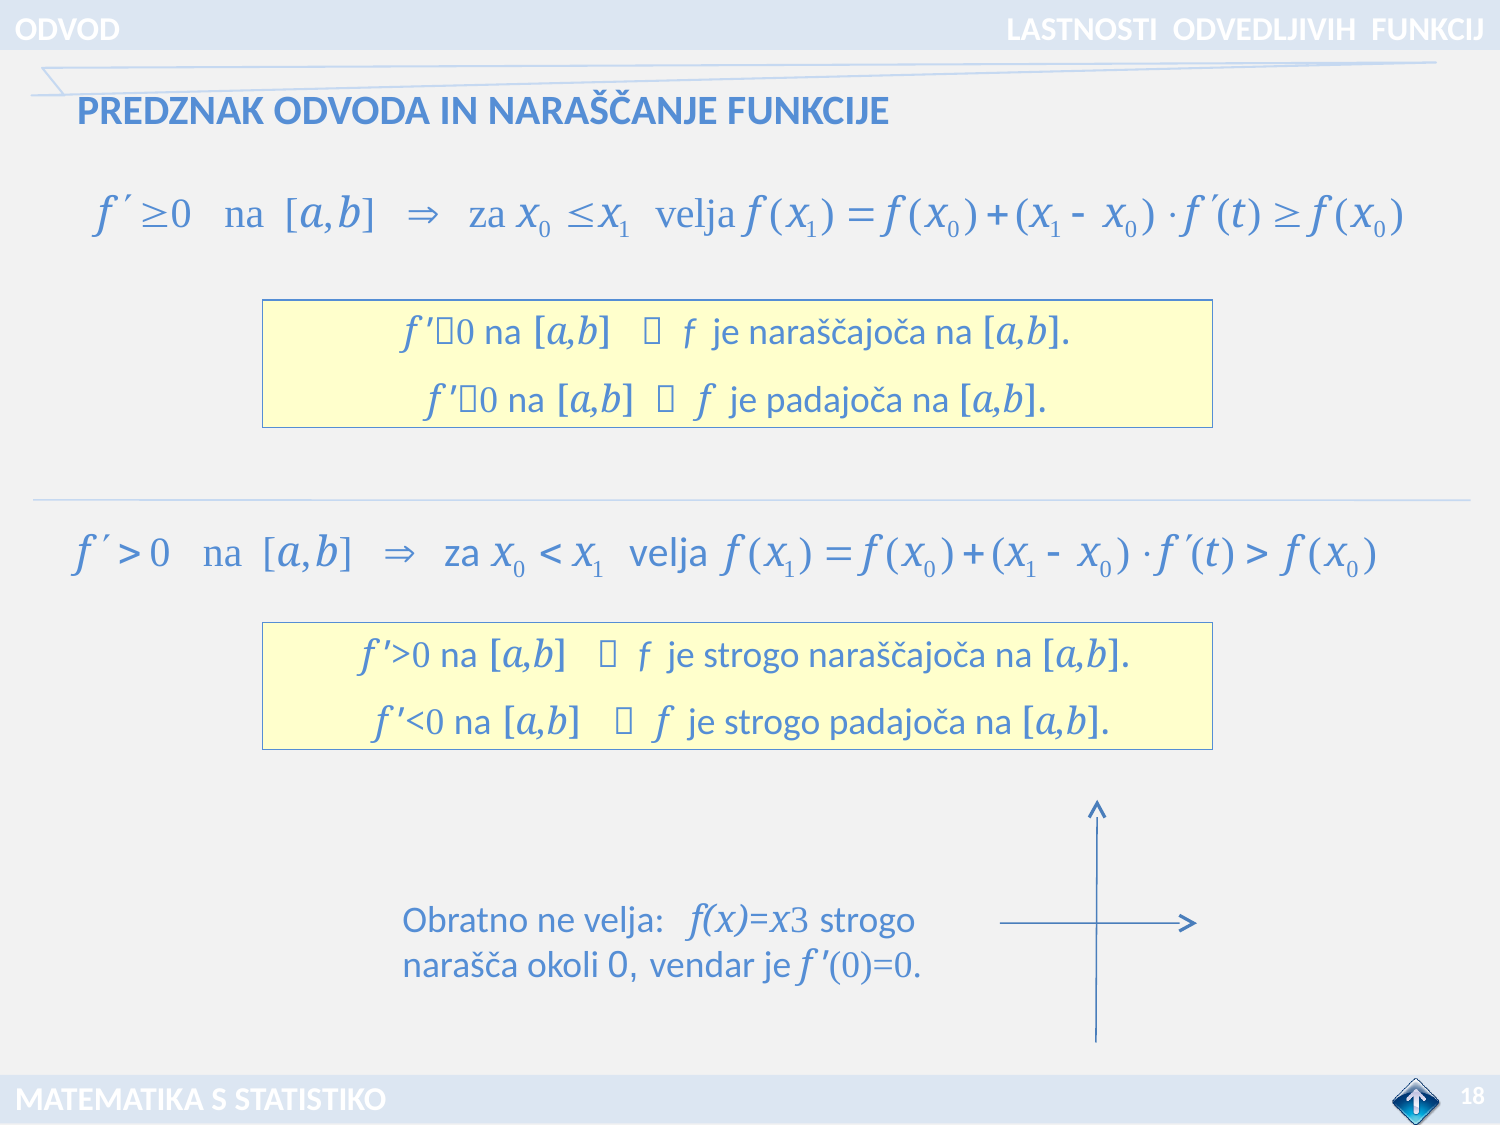

ODVOD
LASTNOSTI ODVEDLJIVIH FUNKCIJ
PREDZNAK ODVODA IN NARAŠČANJE FUNKCIJE
f ’0 na [a,b]  f je naraščajoča na [a,b].
f ’0 na [a,b]  f je padajoča na [a,b].
 f ’>0 na [a,b]  f je strogo naraščajoča na [a,b].
 f ’<0 na [a,b]  f je strogo padajoča na [a,b].
Obratno ne velja: f(x)=x3 strogo narašča okoli 0, vendar je f ’(0)=0.
MATEMATIKA S STATISTIKO